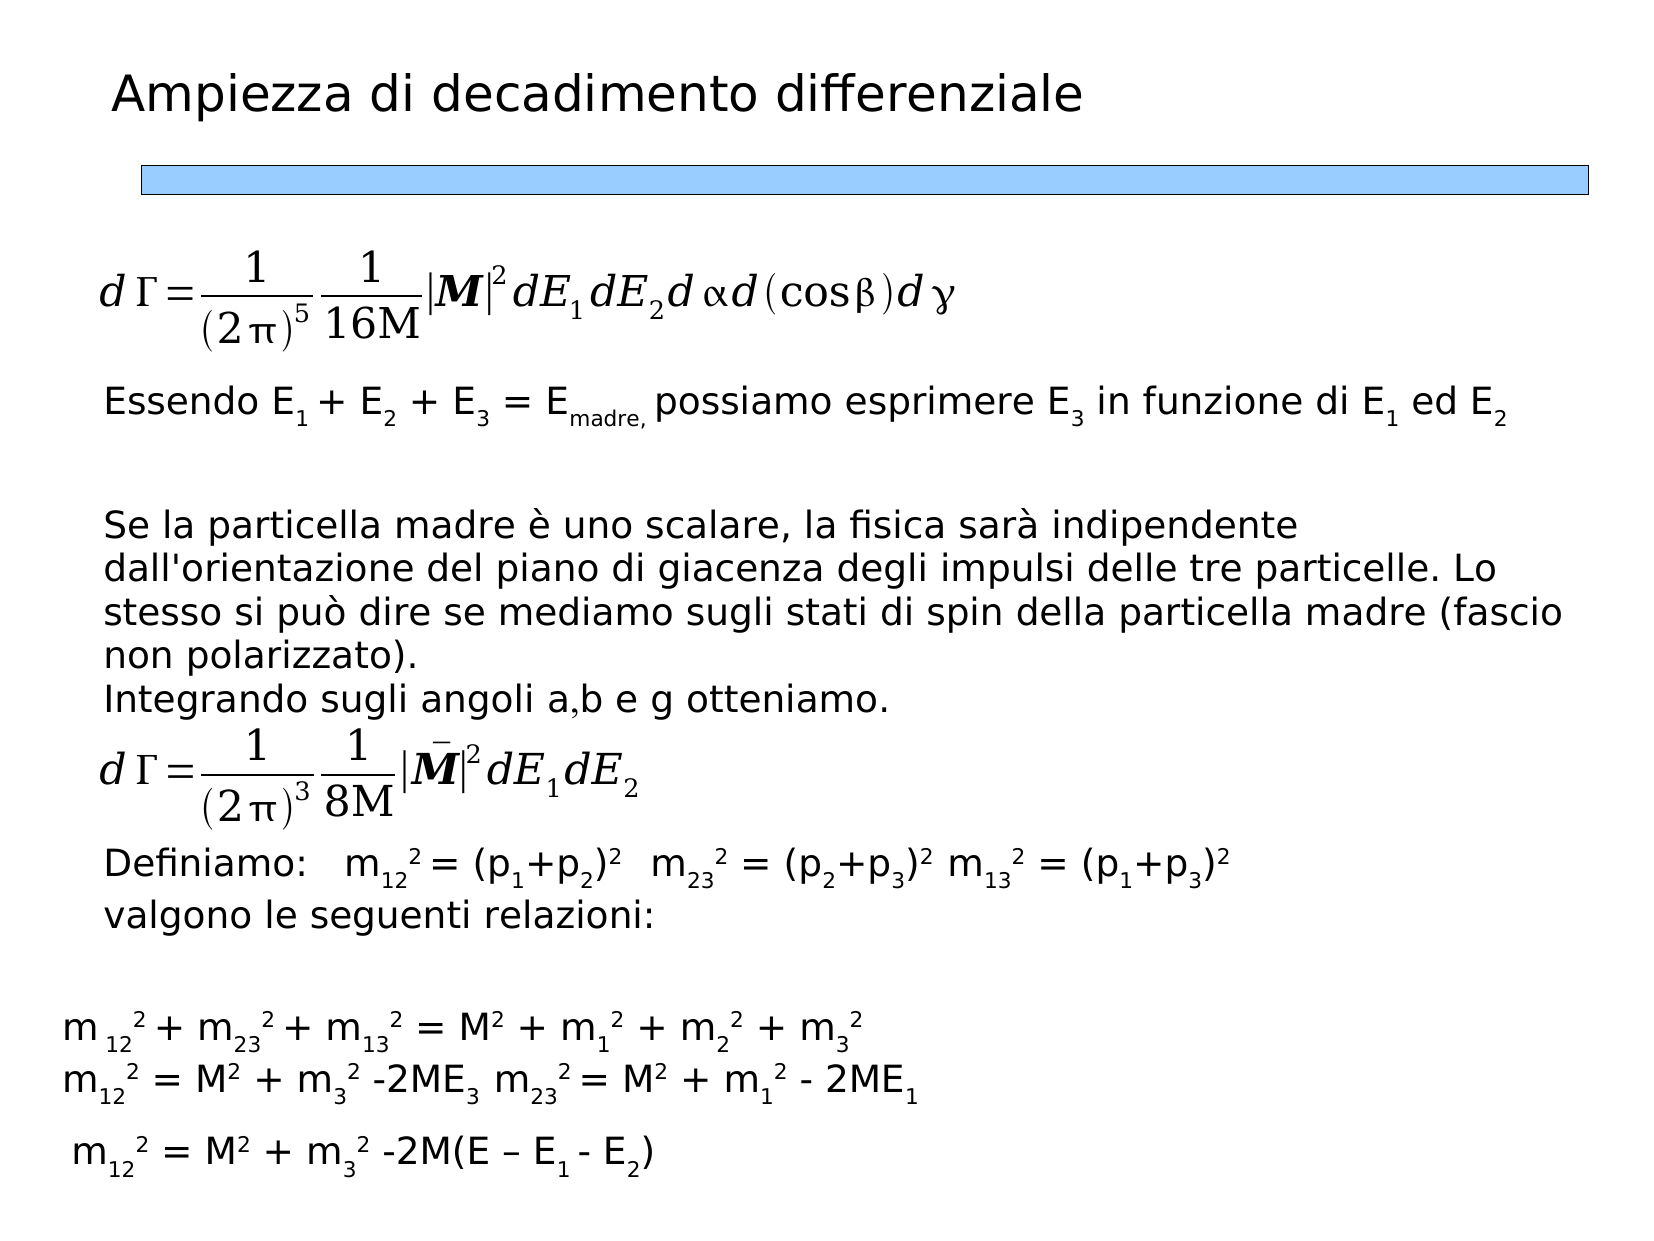

Ampiezza di decadimento differenziale
Essendo E1 + E2 + E3 = Emadre, possiamo esprimere E3 in funzione di E1 ed E2
Se la particella madre è uno scalare, la fisica sarà indipendente dall'orientazione del piano di giacenza degli impulsi delle tre particelle. Lo stesso si può dire se mediamo sugli stati di spin della particella madre (fascio non polarizzato).
Integrando sugli angoli a,b e g otteniamo.
Definiamo: m122 = (p1+p2)2 m232 = (p2+p3)2 m132 = (p1+p3)2
valgono le seguenti relazioni:
m 122 + m232 + m132 = M2 + m12 + m22 + m32
m122 = M2 + m32 -2ME3 m232 = M2 + m12 - 2ME1
m122 = M2 + m32 -2M(E – E1 - E2)